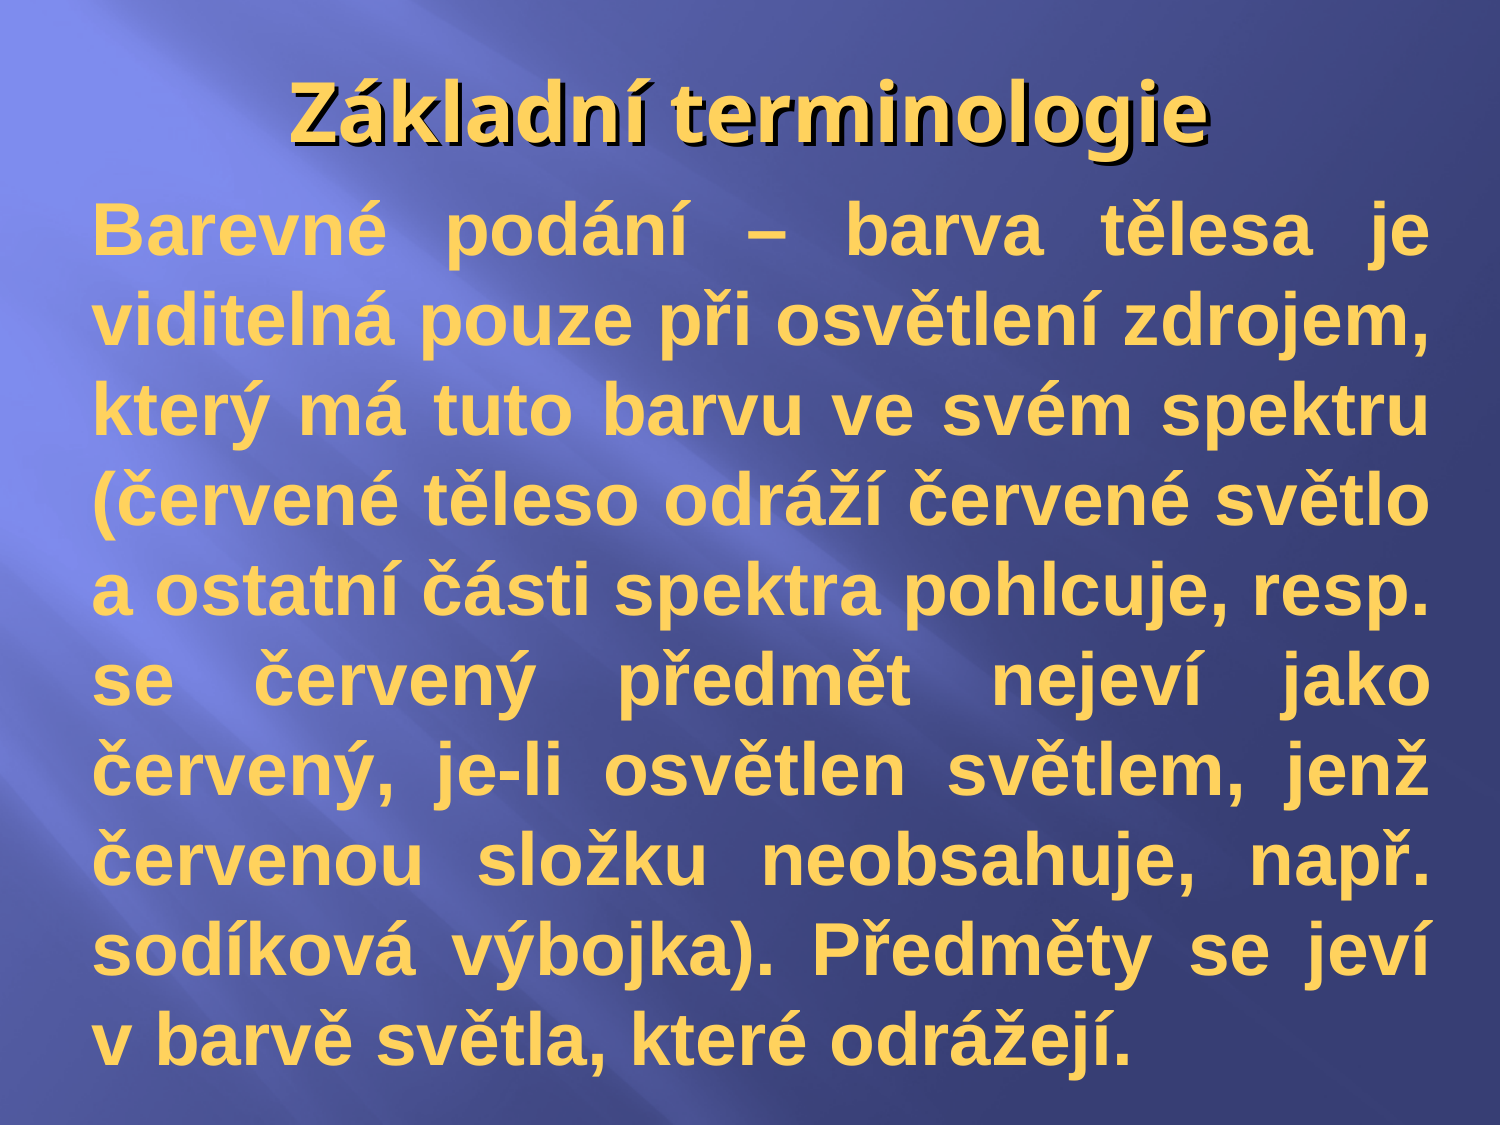

# Základní terminologie
Barevné podání – barva tělesa je viditelná pouze při osvětlení zdrojem, který má tuto barvu ve svém spektru (červené těleso odráží červené světlo a ostatní části spektra pohlcuje, resp. se červený předmět nejeví jako červený, je-li osvětlen světlem, jenž červenou složku neobsahuje, např. sodíková výbojka). Předměty se jeví v barvě světla, které odrážejí.